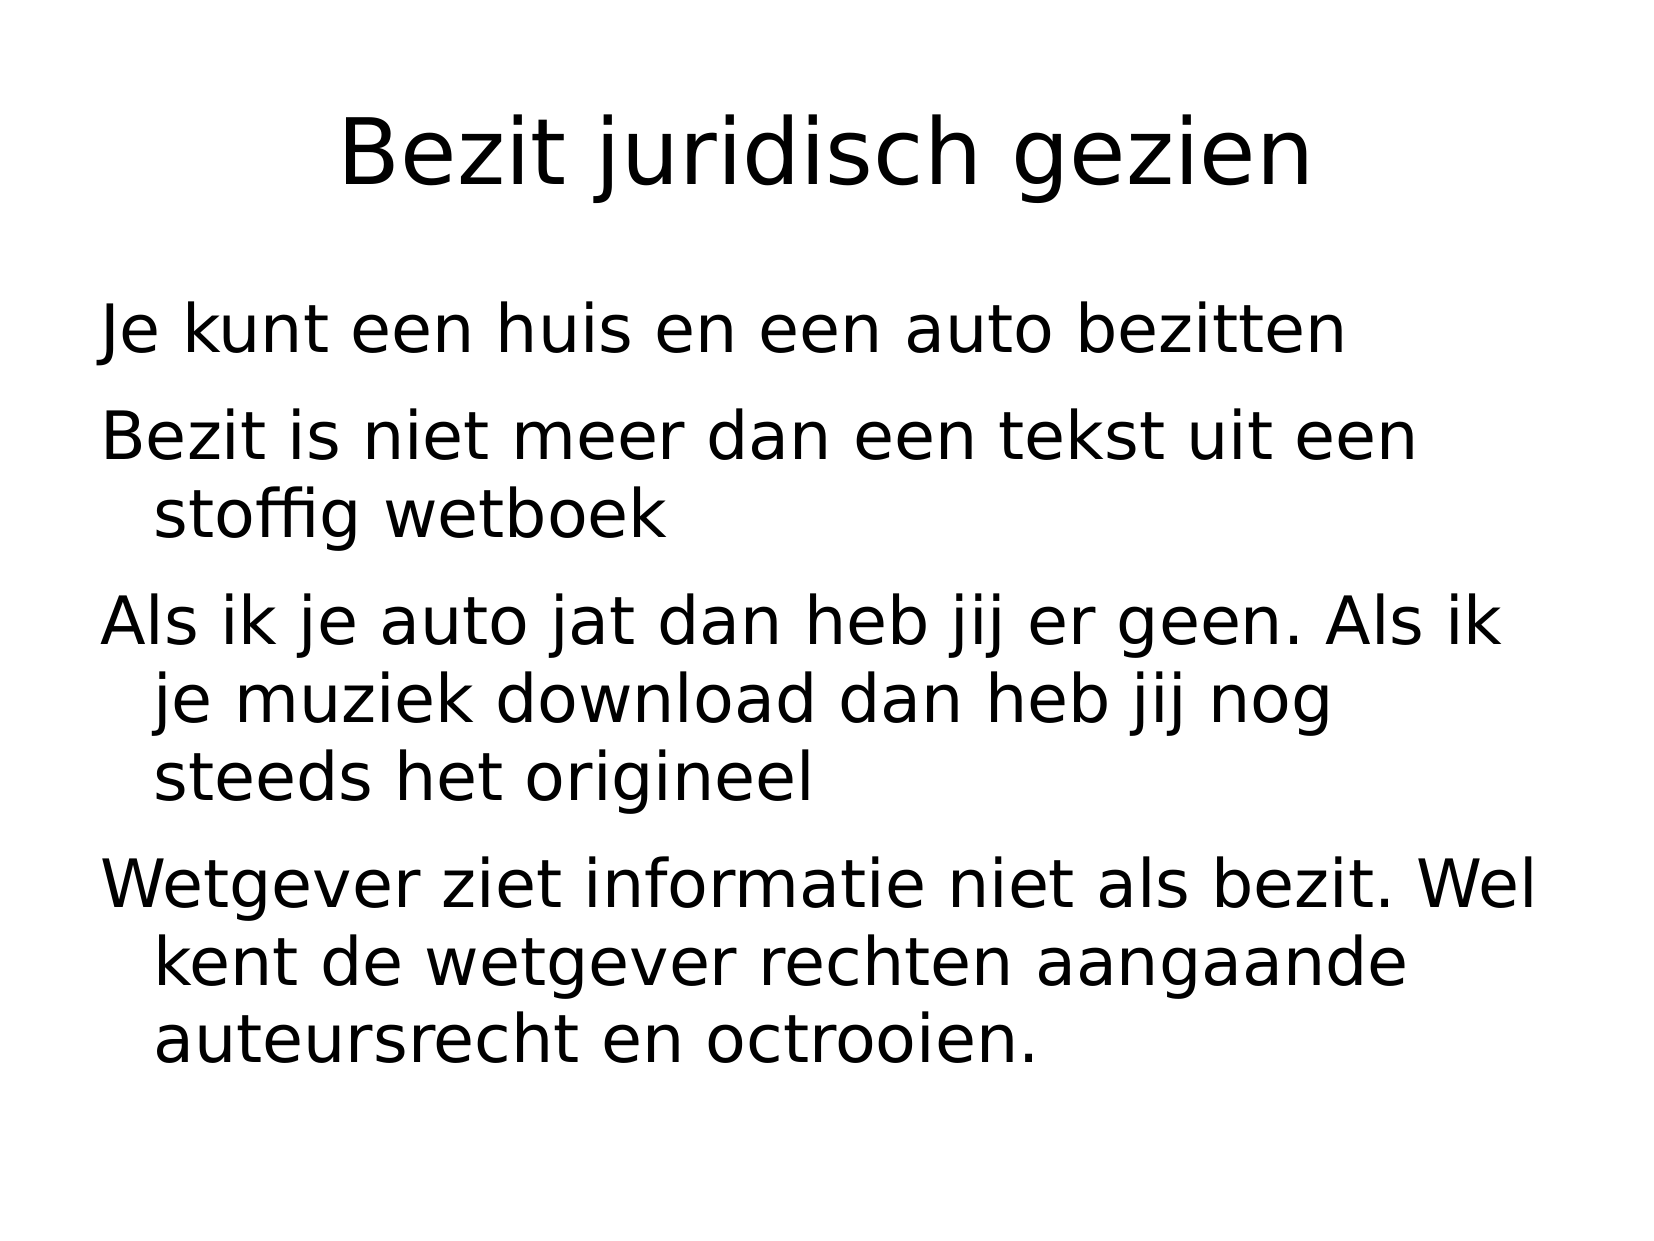

# Bezit juridisch gezien
Je kunt een huis en een auto bezitten
Bezit is niet meer dan een tekst uit een stoffig wetboek
Als ik je auto jat dan heb jij er geen. Als ik je muziek download dan heb jij nog steeds het origineel
Wetgever ziet informatie niet als bezit. Wel kent de wetgever rechten aangaande auteursrecht en octrooien.